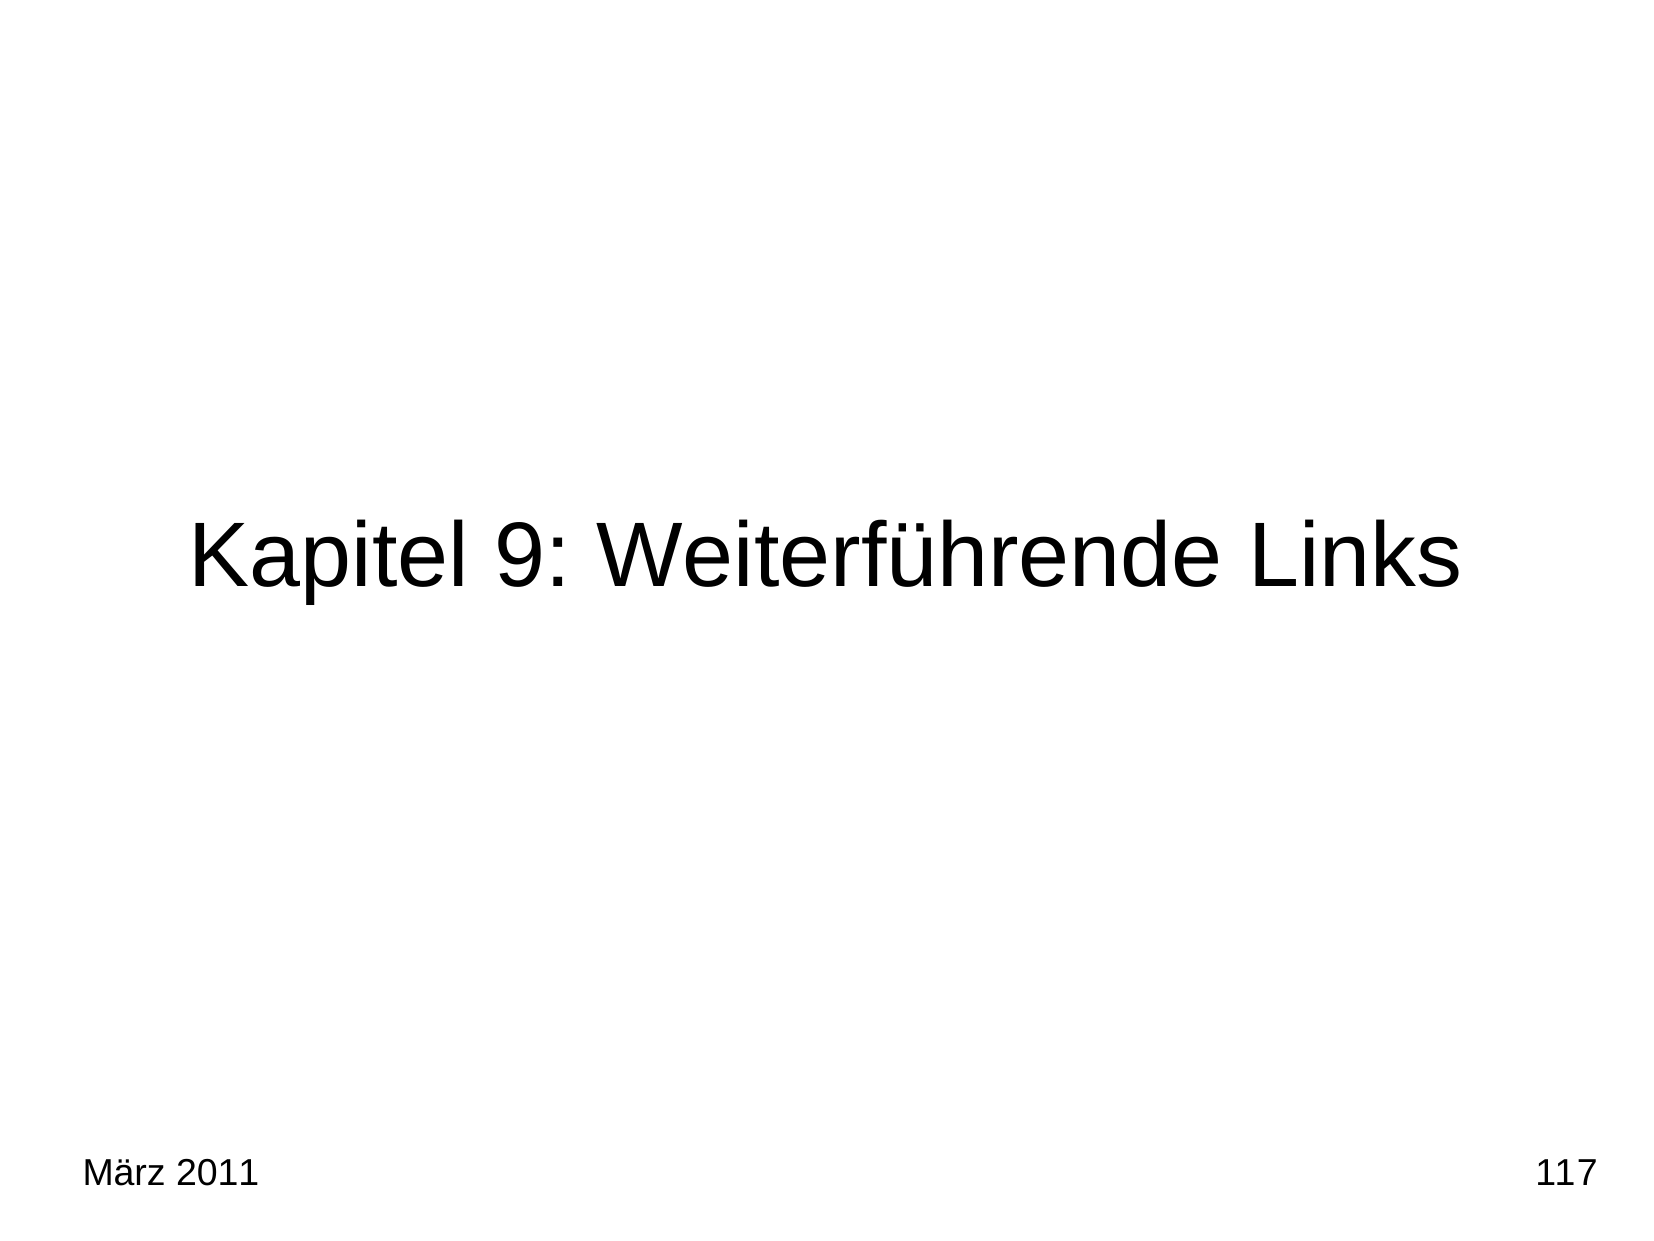

# Kapitel 9: Weiterführende Links
März 2011
117